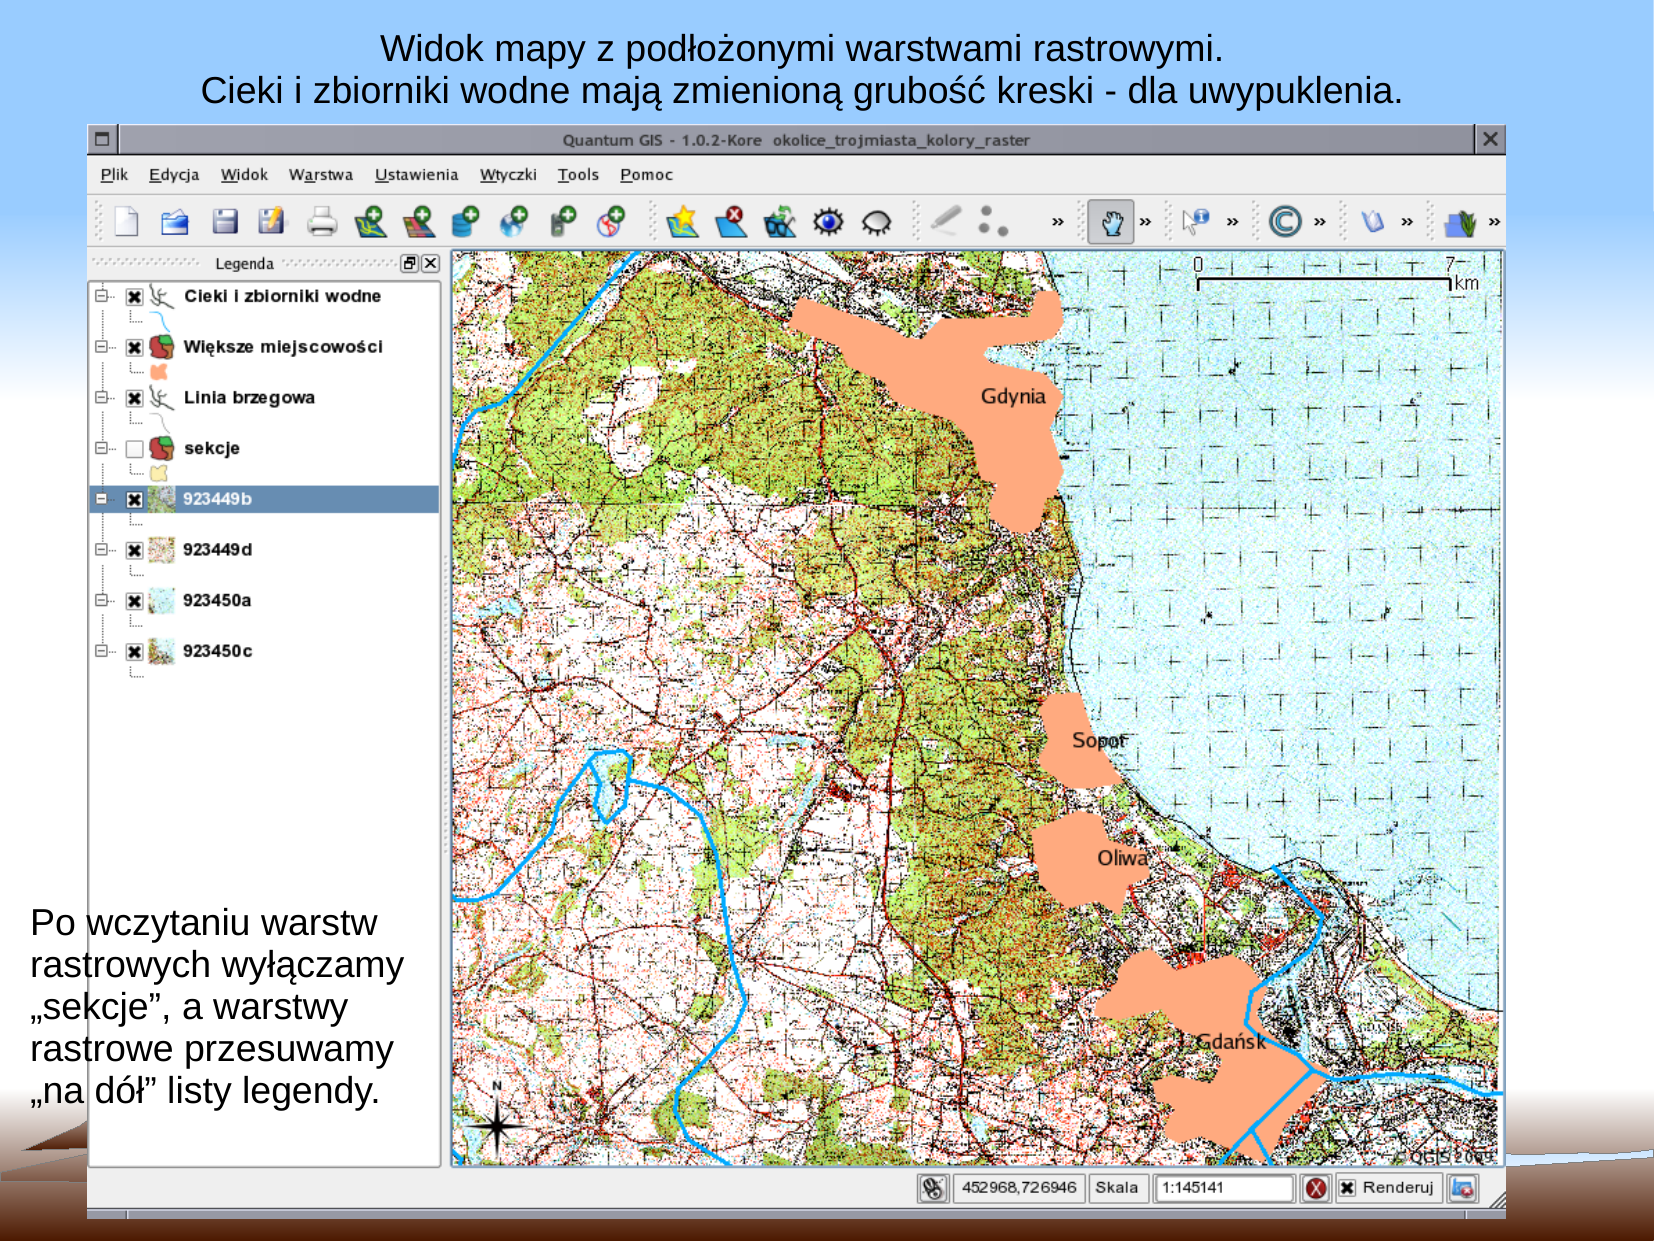

Widok mapy z podłożonymi warstwami rastrowymi.
Cieki i zbiorniki wodne mają zmienioną grubość kreski - dla uwypuklenia.
Po wczytaniu warstw
rastrowych wyłączamy
„sekcje”, a warstwy
rastrowe przesuwamy
„na dół” listy legendy.